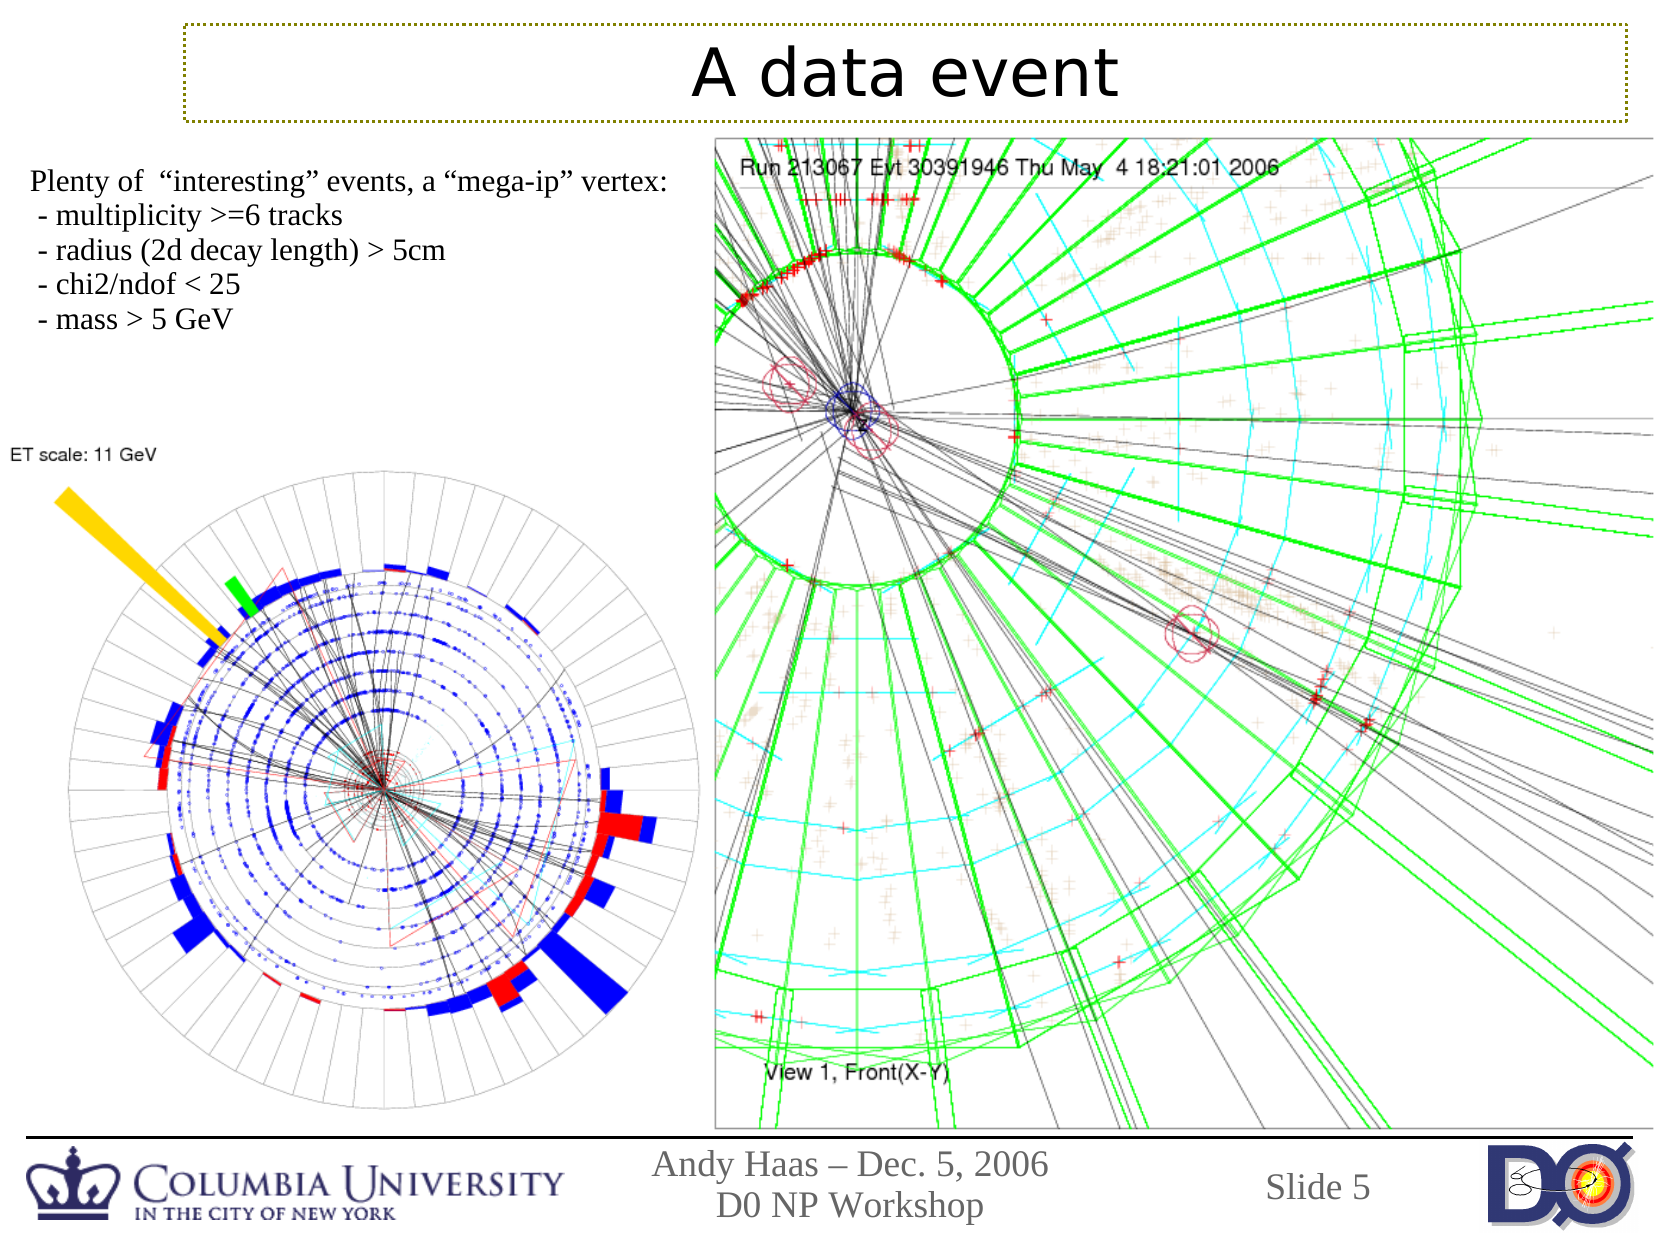

# A data event
Plenty of “interesting” events, a “mega-ip” vertex:
 - multiplicity >=6 tracks
 - radius (2d decay length) > 5cm
 - chi2/ndof < 25
 - mass > 5 GeV